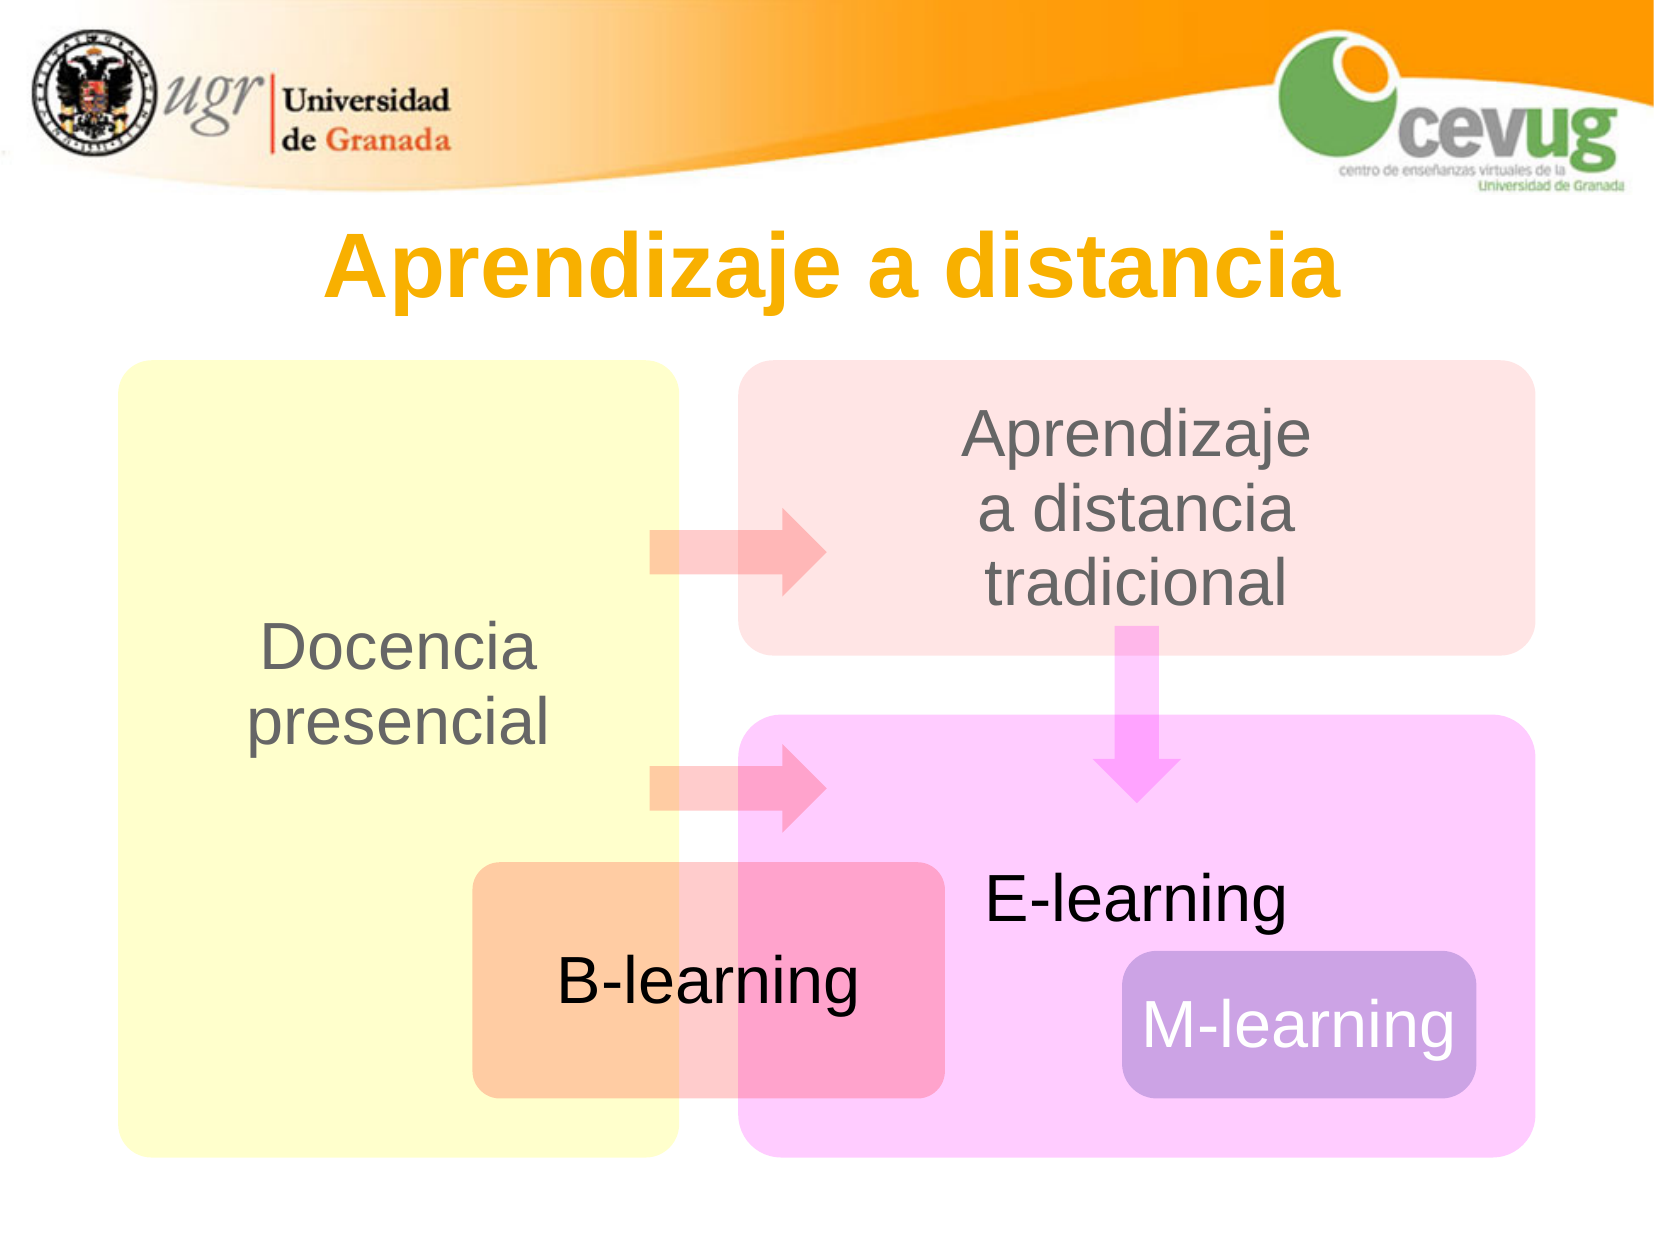

# Aprendizaje a distancia
Docencia
presencial
Aprendizaje
a distancia
tradicional
E-learning
B-learning
M-learning